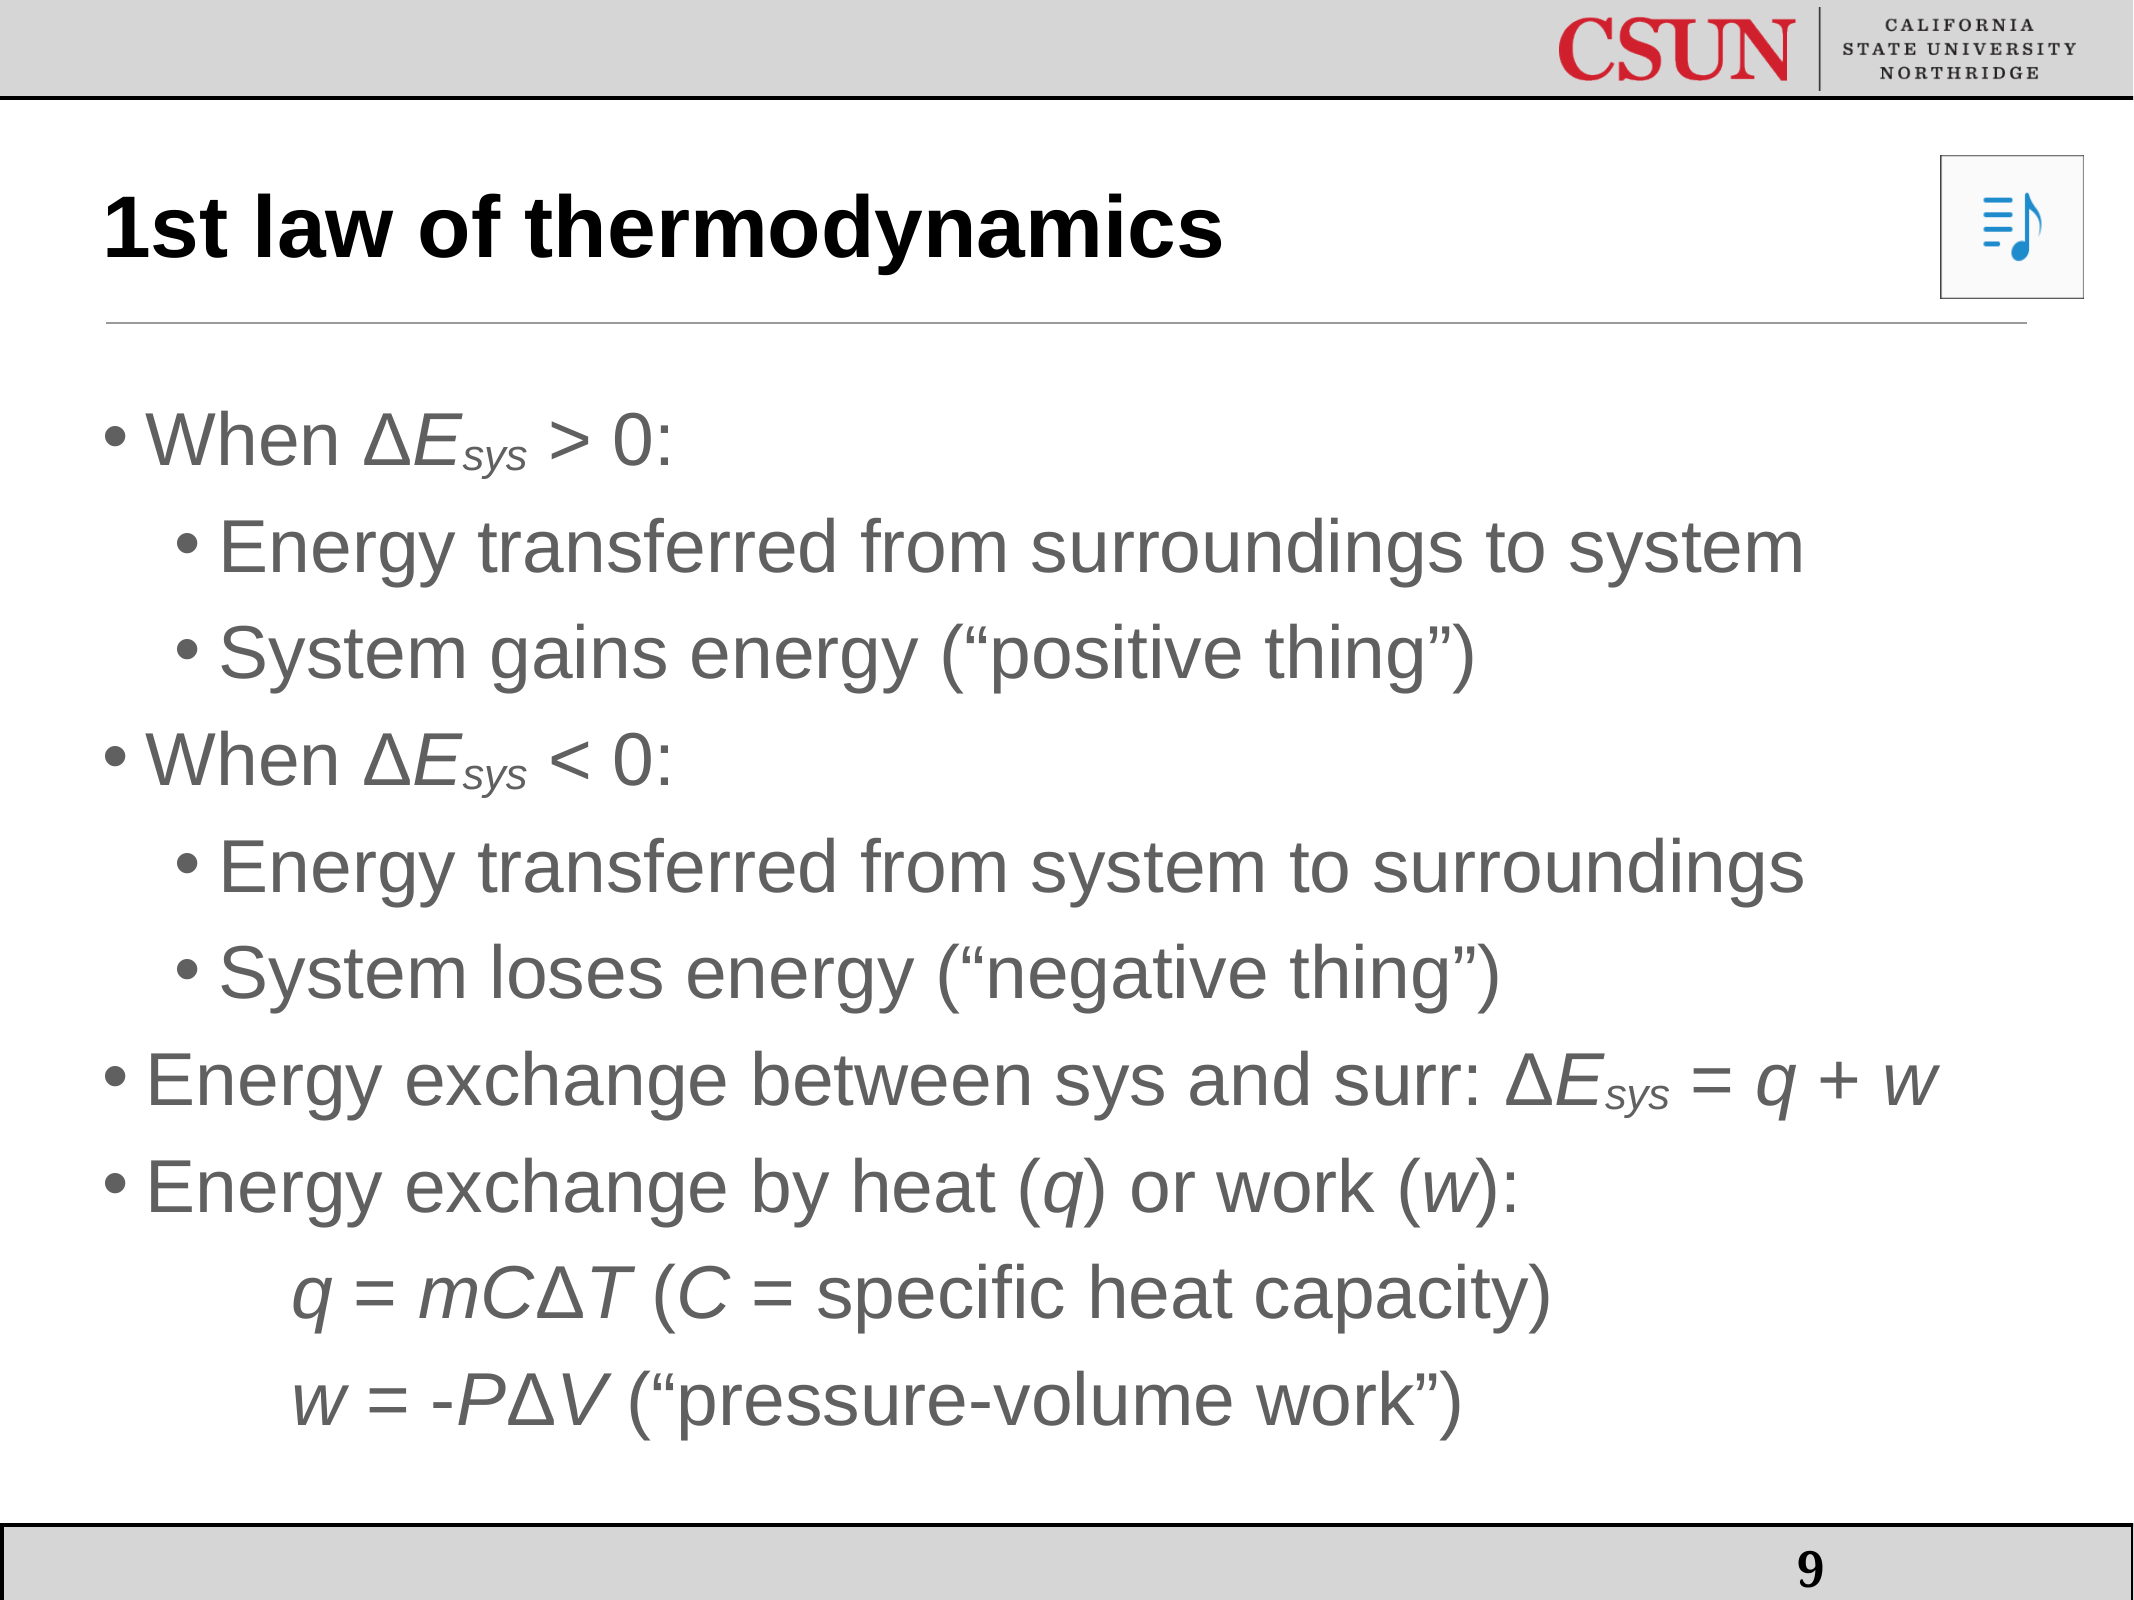

# 1st law of thermodynamics
When ΔEsys > 0:
Energy transferred from surroundings to system
System gains energy (“positive thing”)
When ΔEsys < 0:
Energy transferred from system to surroundings
System loses energy (“negative thing”)
Energy exchange between sys and surr: ΔEsys = q + w
Energy exchange by heat (q) or work (w):
q = mCΔT (C = specific heat capacity)
w = -PΔV (“pressure-volume work”)
9